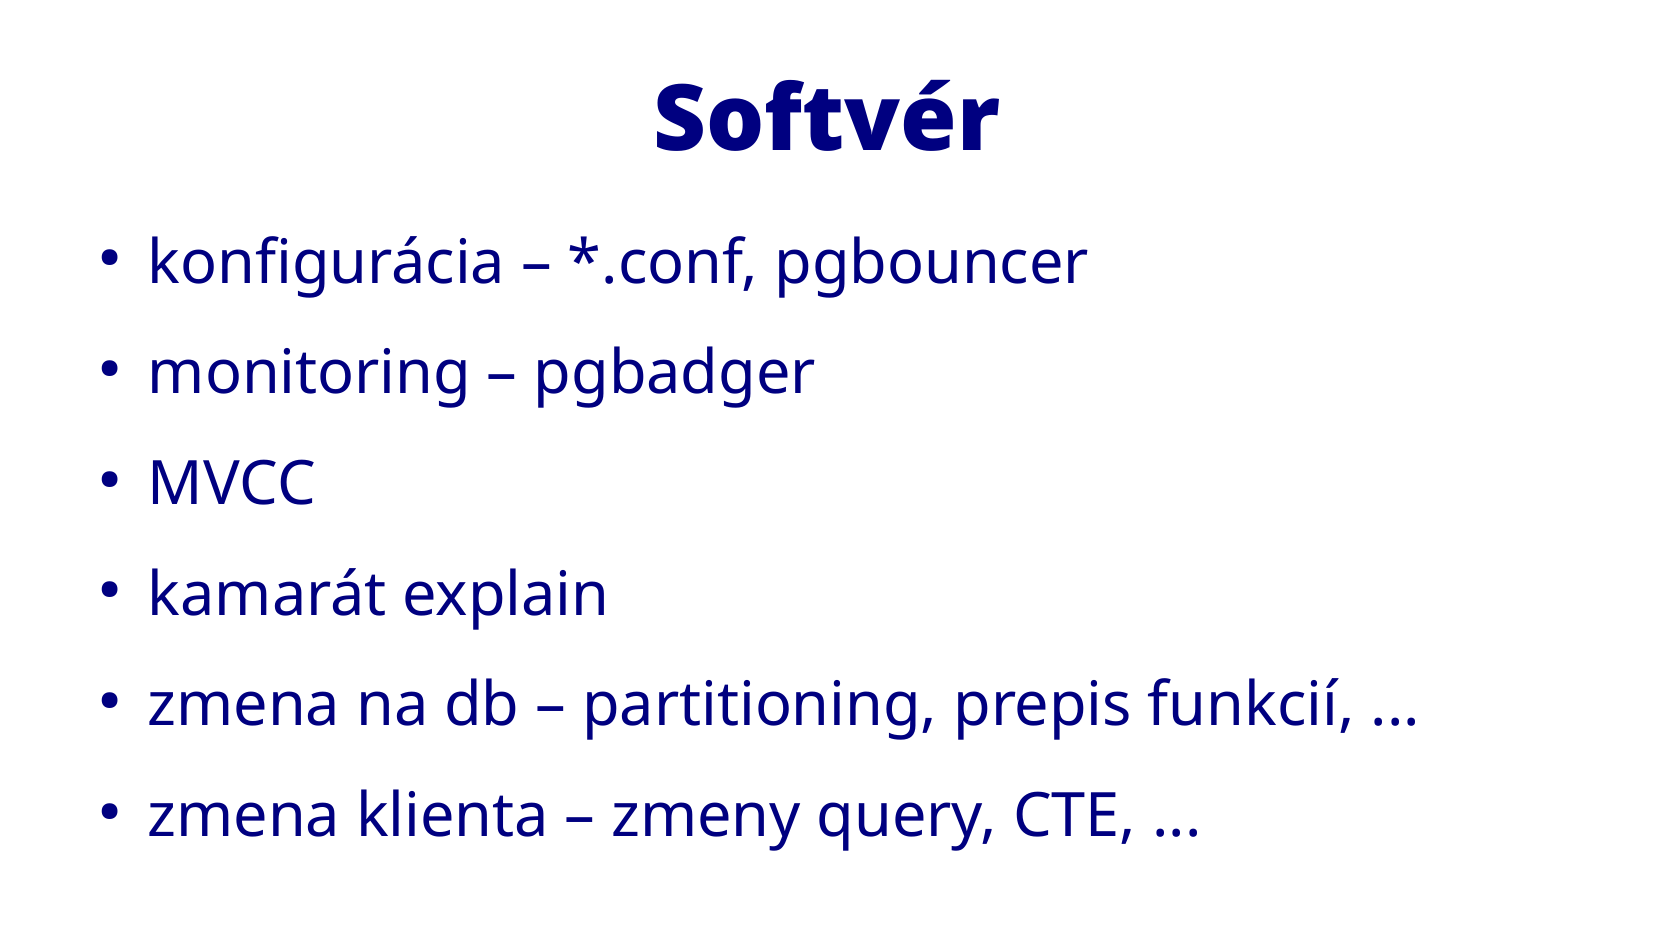

# Softvér
konfigurácia – *.conf, pgbouncer
monitoring – pgbadger
MVCC
kamarát explain
zmena na db – partitioning, prepis funkcií, ...
zmena klienta – zmeny query, CTE, ...